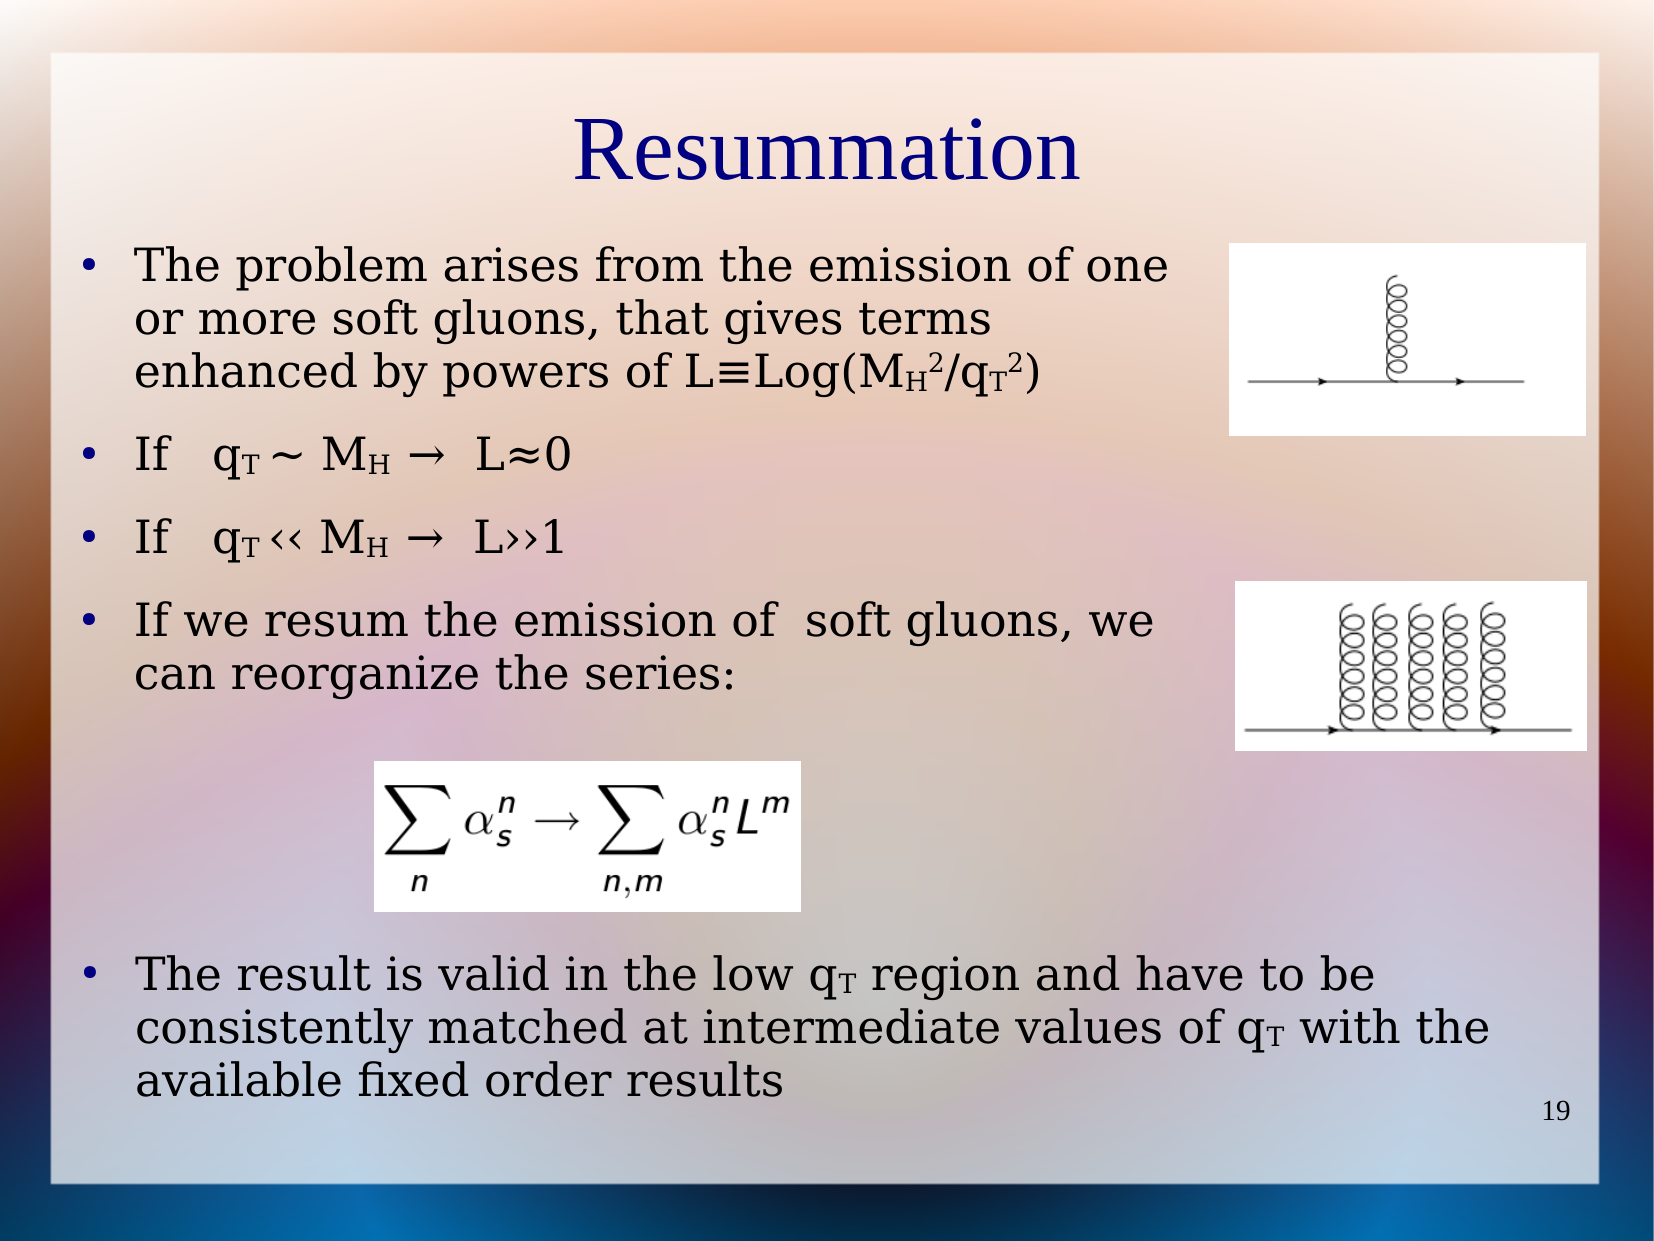

# Resummation
The problem arises from the emission of one or more soft gluons, that gives terms enhanced by powers of L≡Log(MH2/qT2)
If qT ~ MH → L≈0
If qT ‹‹ MH → L››1
If we resum the emission of soft gluons, we can reorganize the series:
The result is valid in the low qT region and have to be consistently matched at intermediate values of qT with the available fixed order results
19